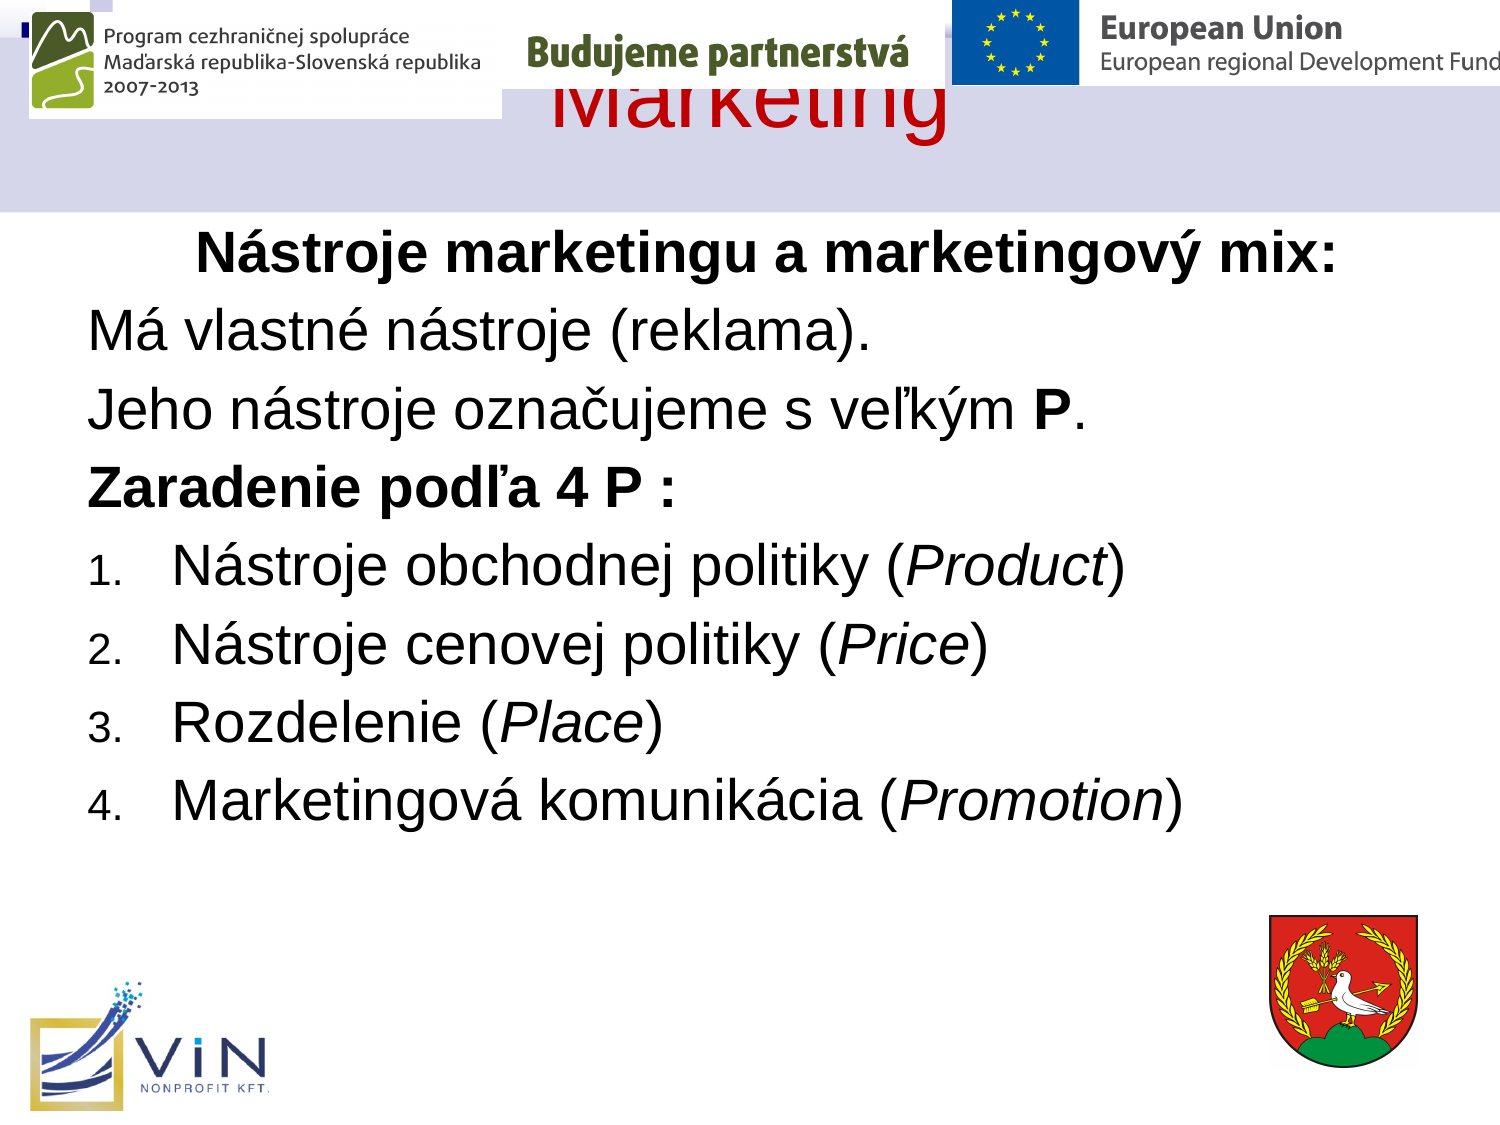

Marketing
# Nástroje marketingu a marketingový mix:
Má vlastné nástroje (reklama).
Jeho nástroje označujeme s veľkým P.
Zaradenie podľa 4 P :
Nástroje obchodnej politiky (Product)
Nástroje cenovej politiky (Price)
Rozdelenie (Place)
Marketingová komunikácia (Promotion)